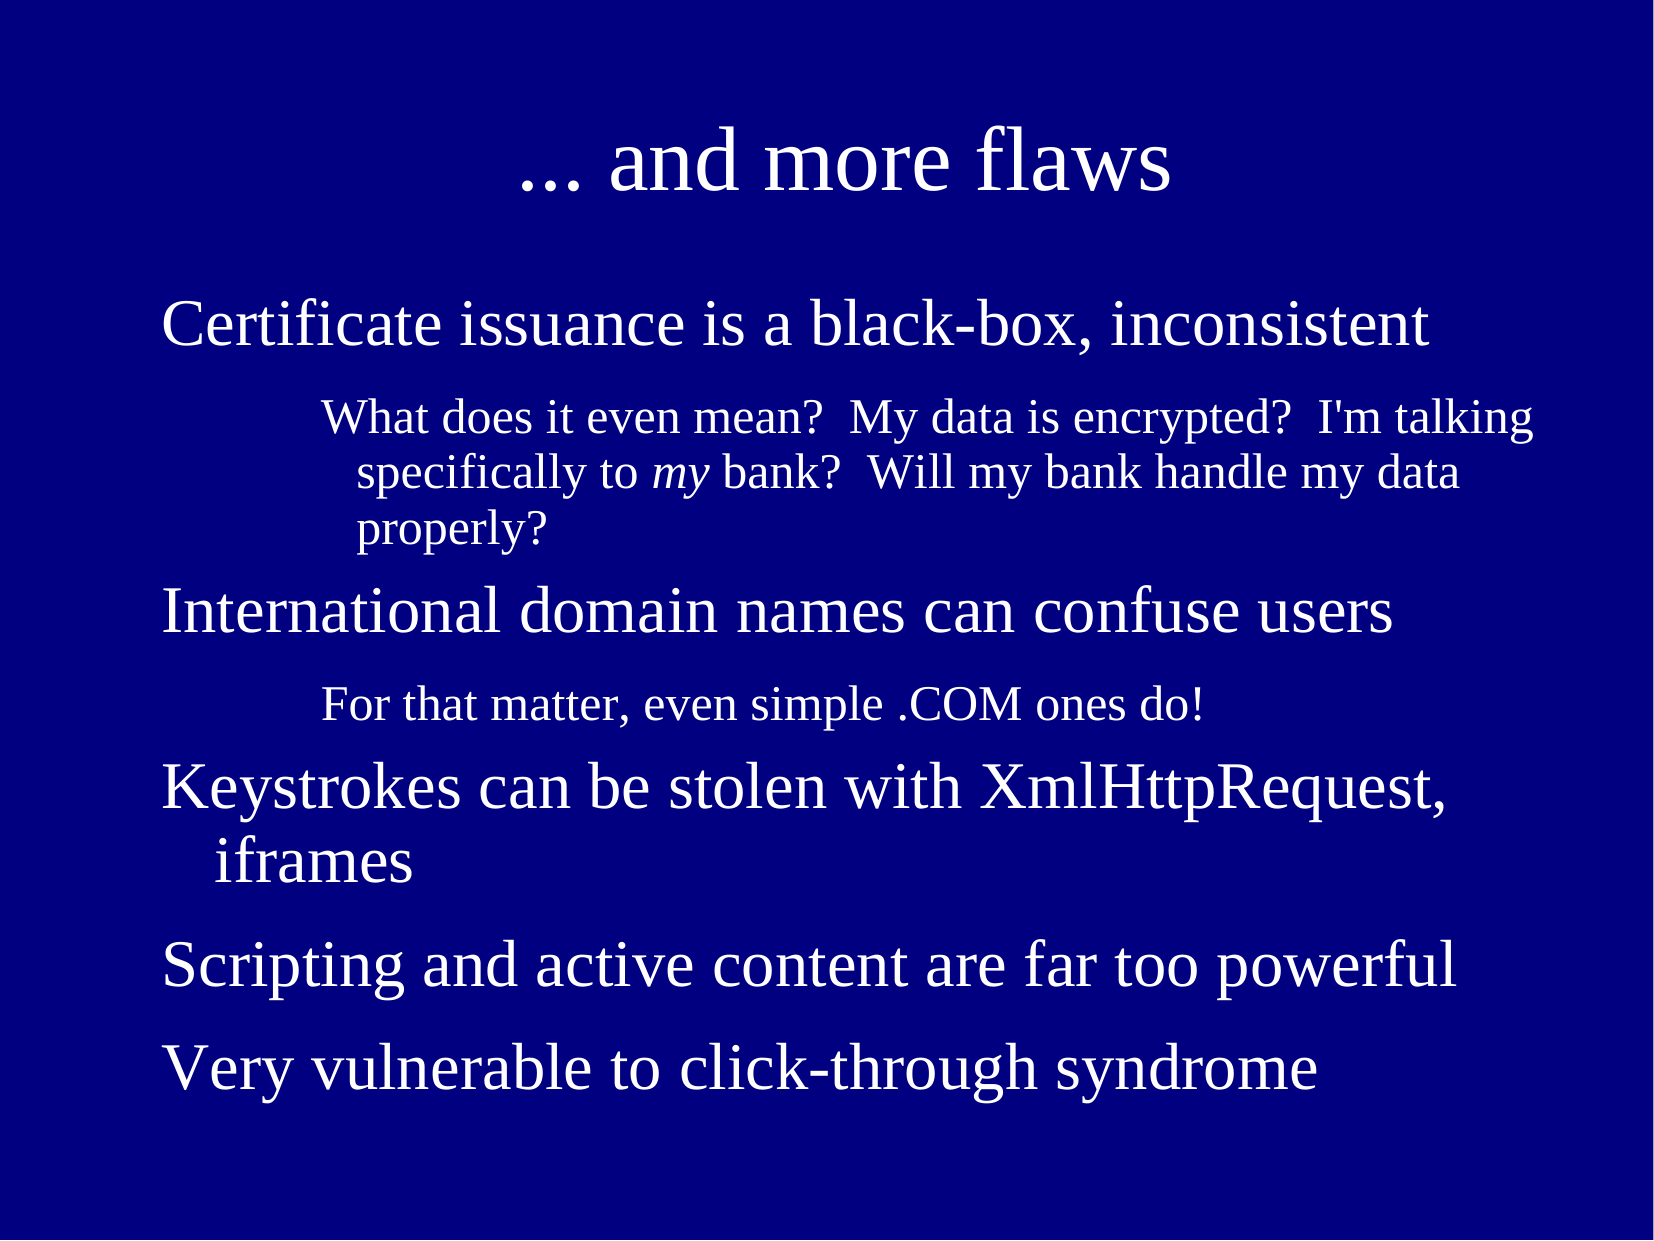

# ... and more flaws
Certificate issuance is a black-box, inconsistent
What does it even mean? My data is encrypted? I'm talking specifically to my bank? Will my bank handle my data properly?
International domain names can confuse users
For that matter, even simple .COM ones do!
Keystrokes can be stolen with XmlHttpRequest, iframes
Scripting and active content are far too powerful
Very vulnerable to click-through syndrome